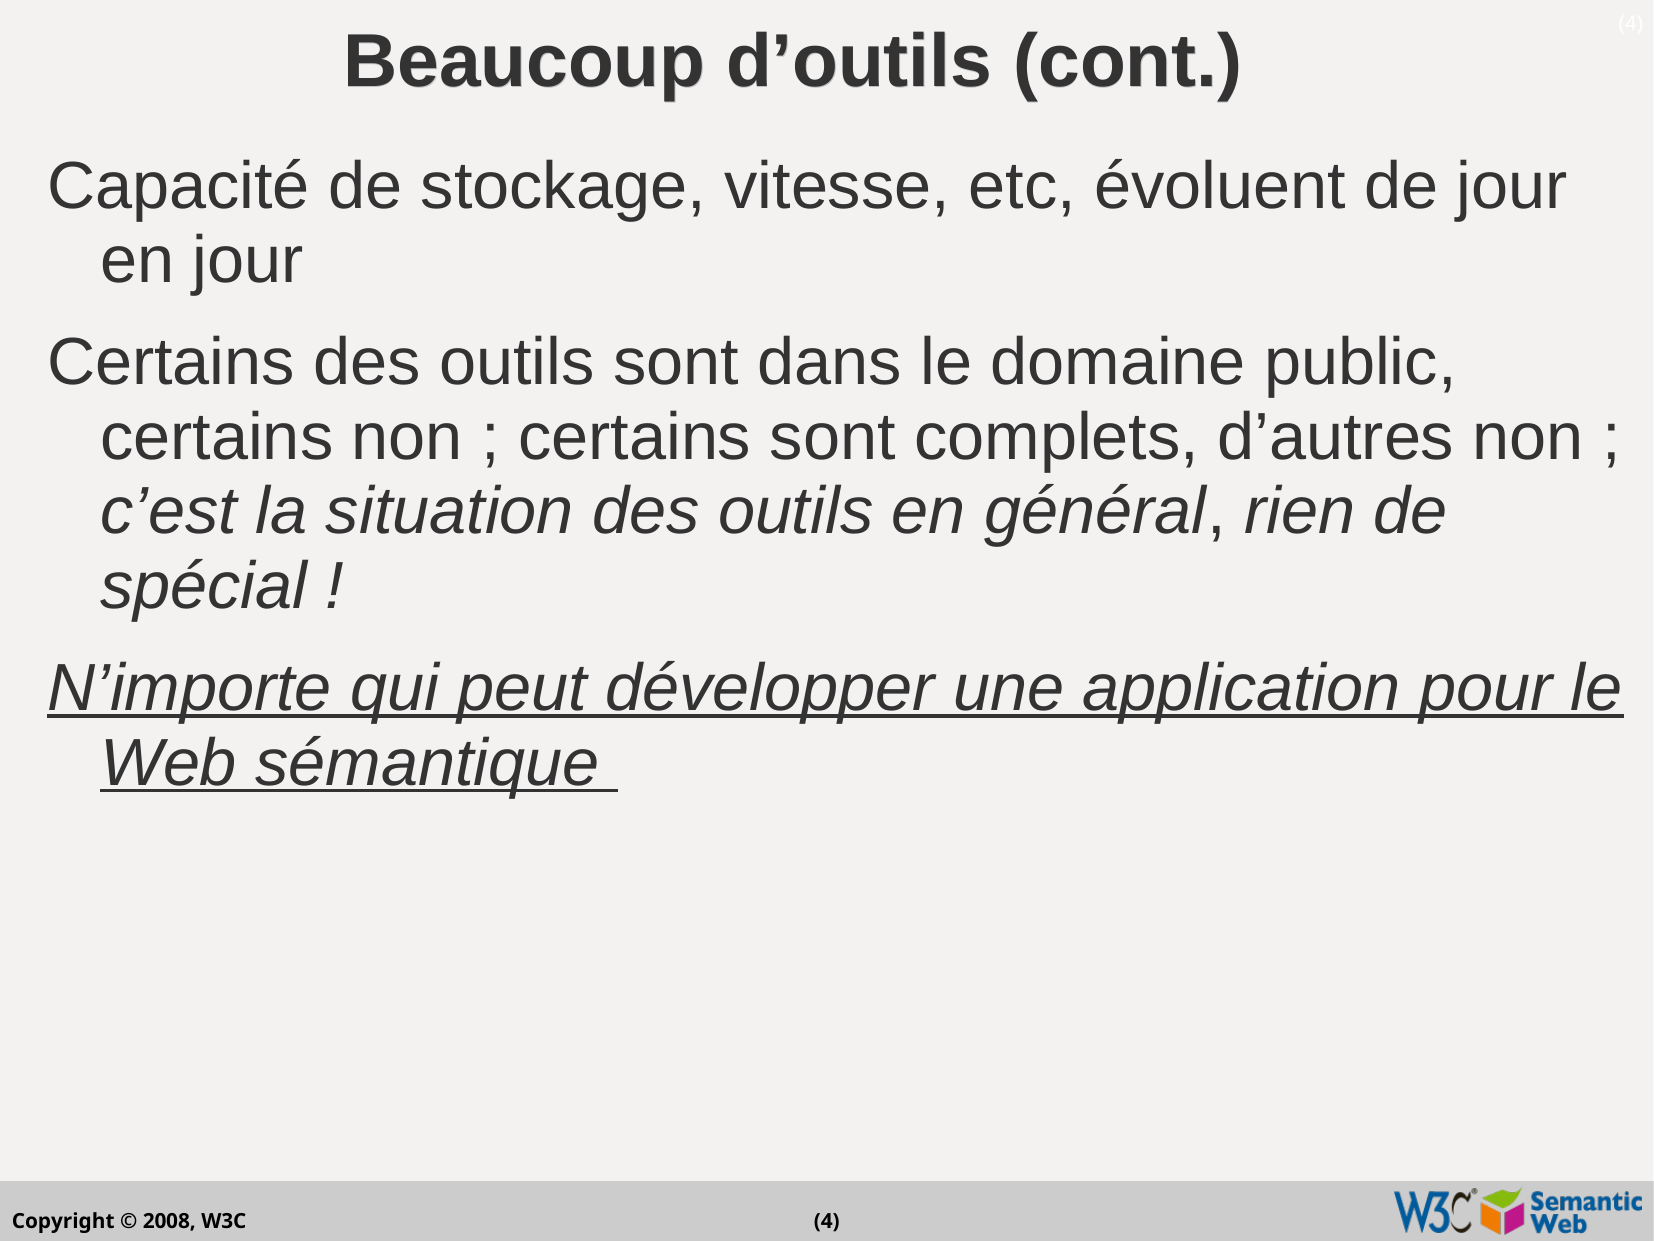

# Beaucoup d’outils (cont.)
Capacité de stockage, vitesse, etc, évoluent de jour en jour
Certains des outils sont dans le domaine public, certains non ; certains sont complets, d’autres non ; c’est la situation des outils en général, rien de spécial !
N’importe qui peut développer une application pour le Web sémantique